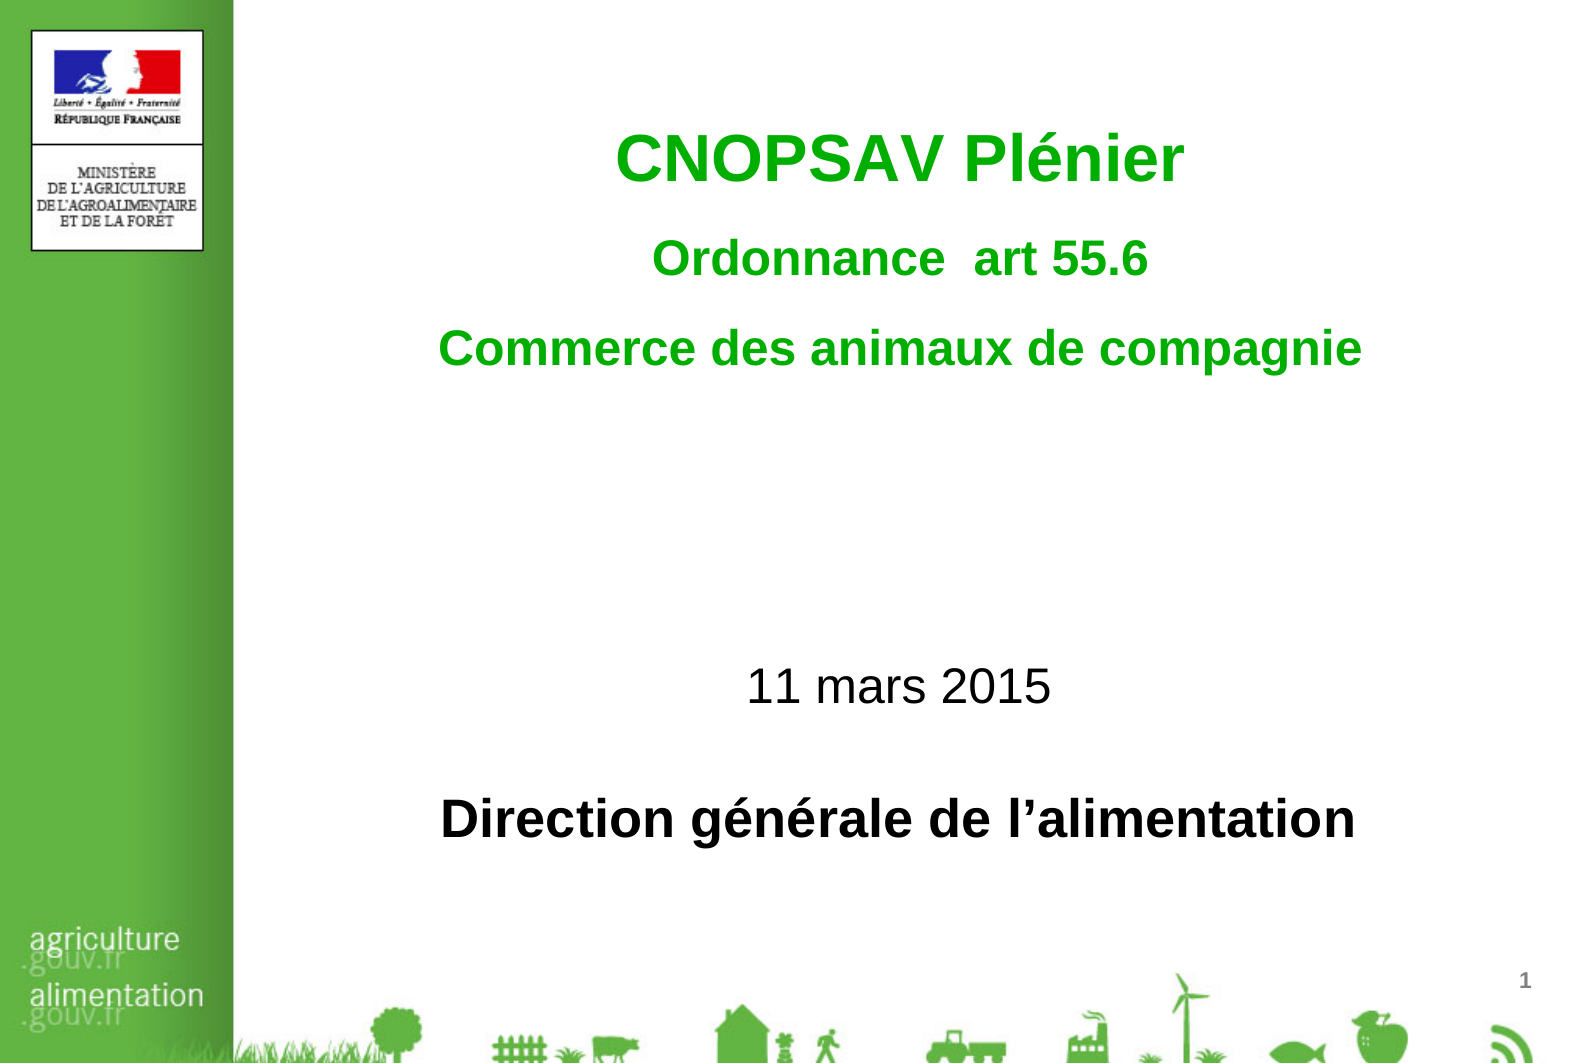

# CNOPSAV Plénier Ordonnance art 55.6 Commerce des animaux de compagnie
11 mars 2015
Direction générale de l’alimentation
1